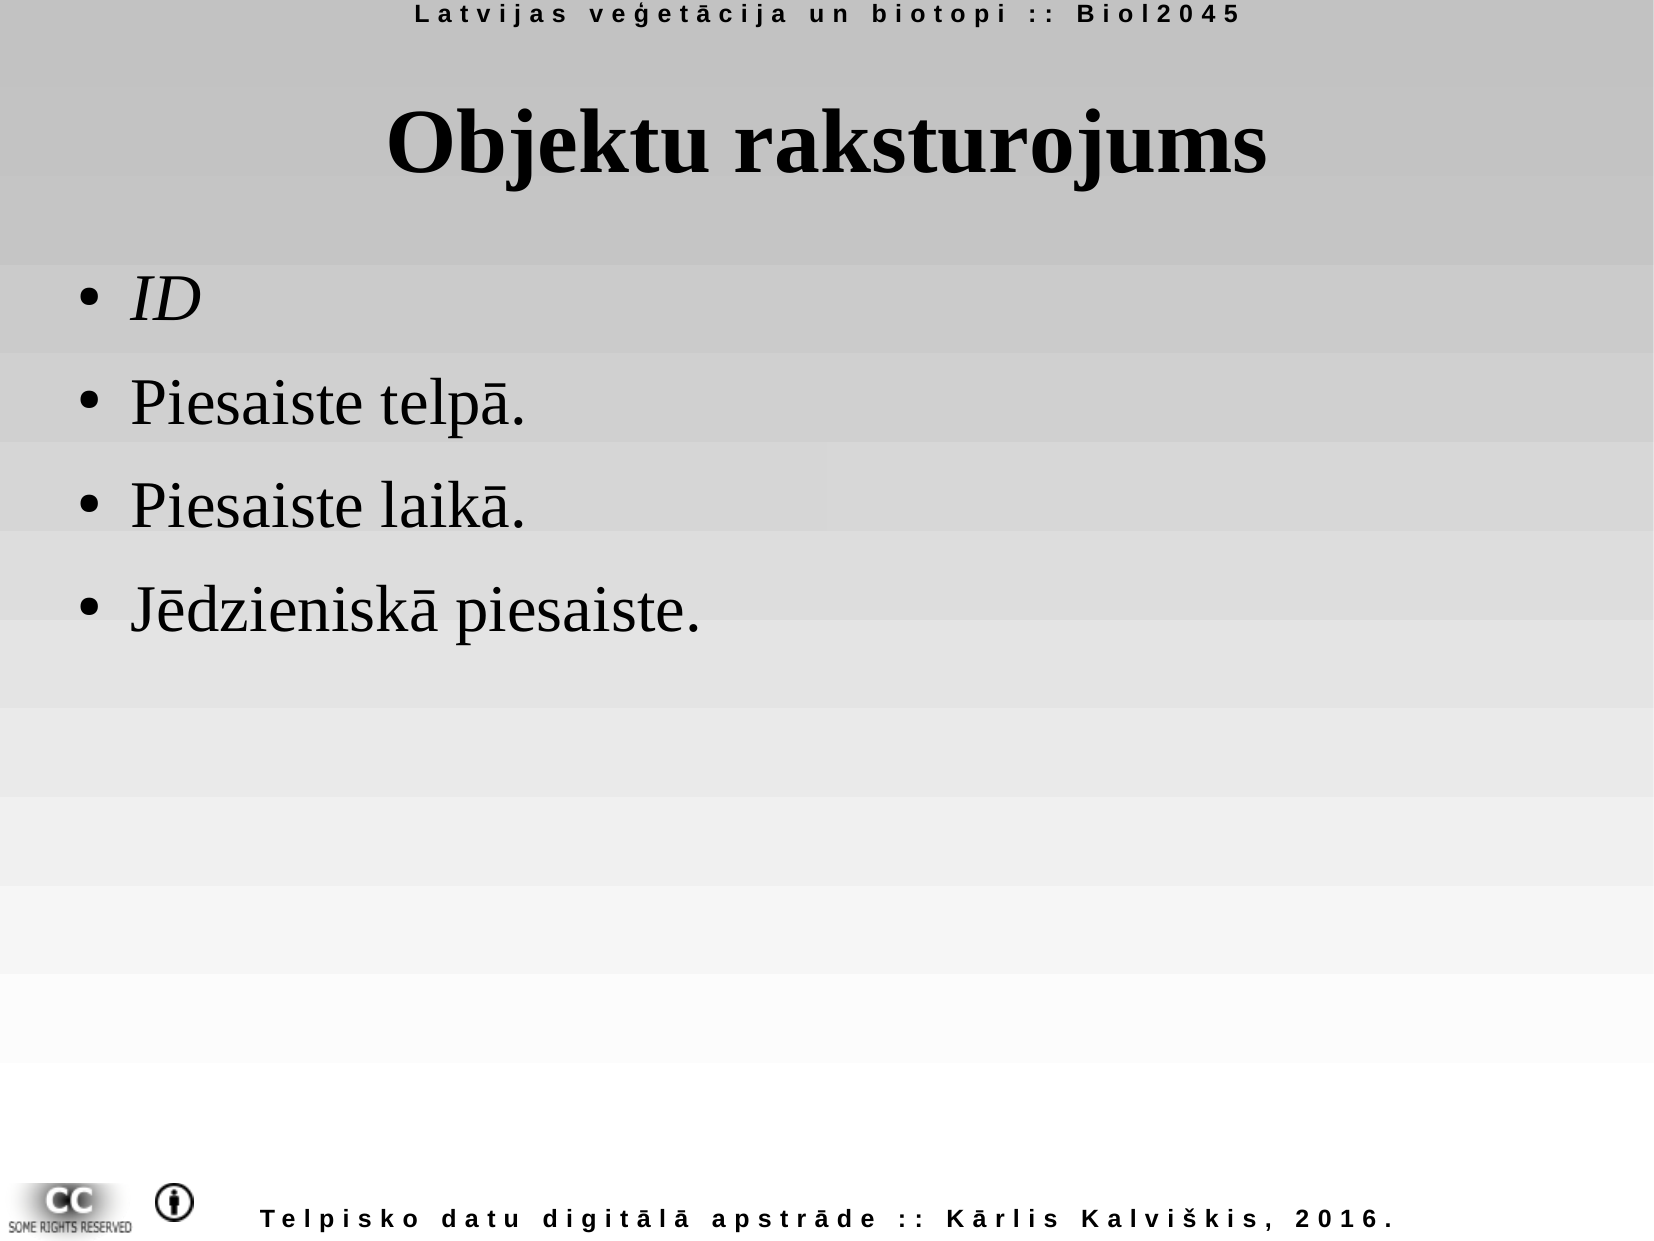

# Objektu raksturojums
ID
Piesaiste telpā.
Piesaiste laikā.
Jēdzieniskā piesaiste.